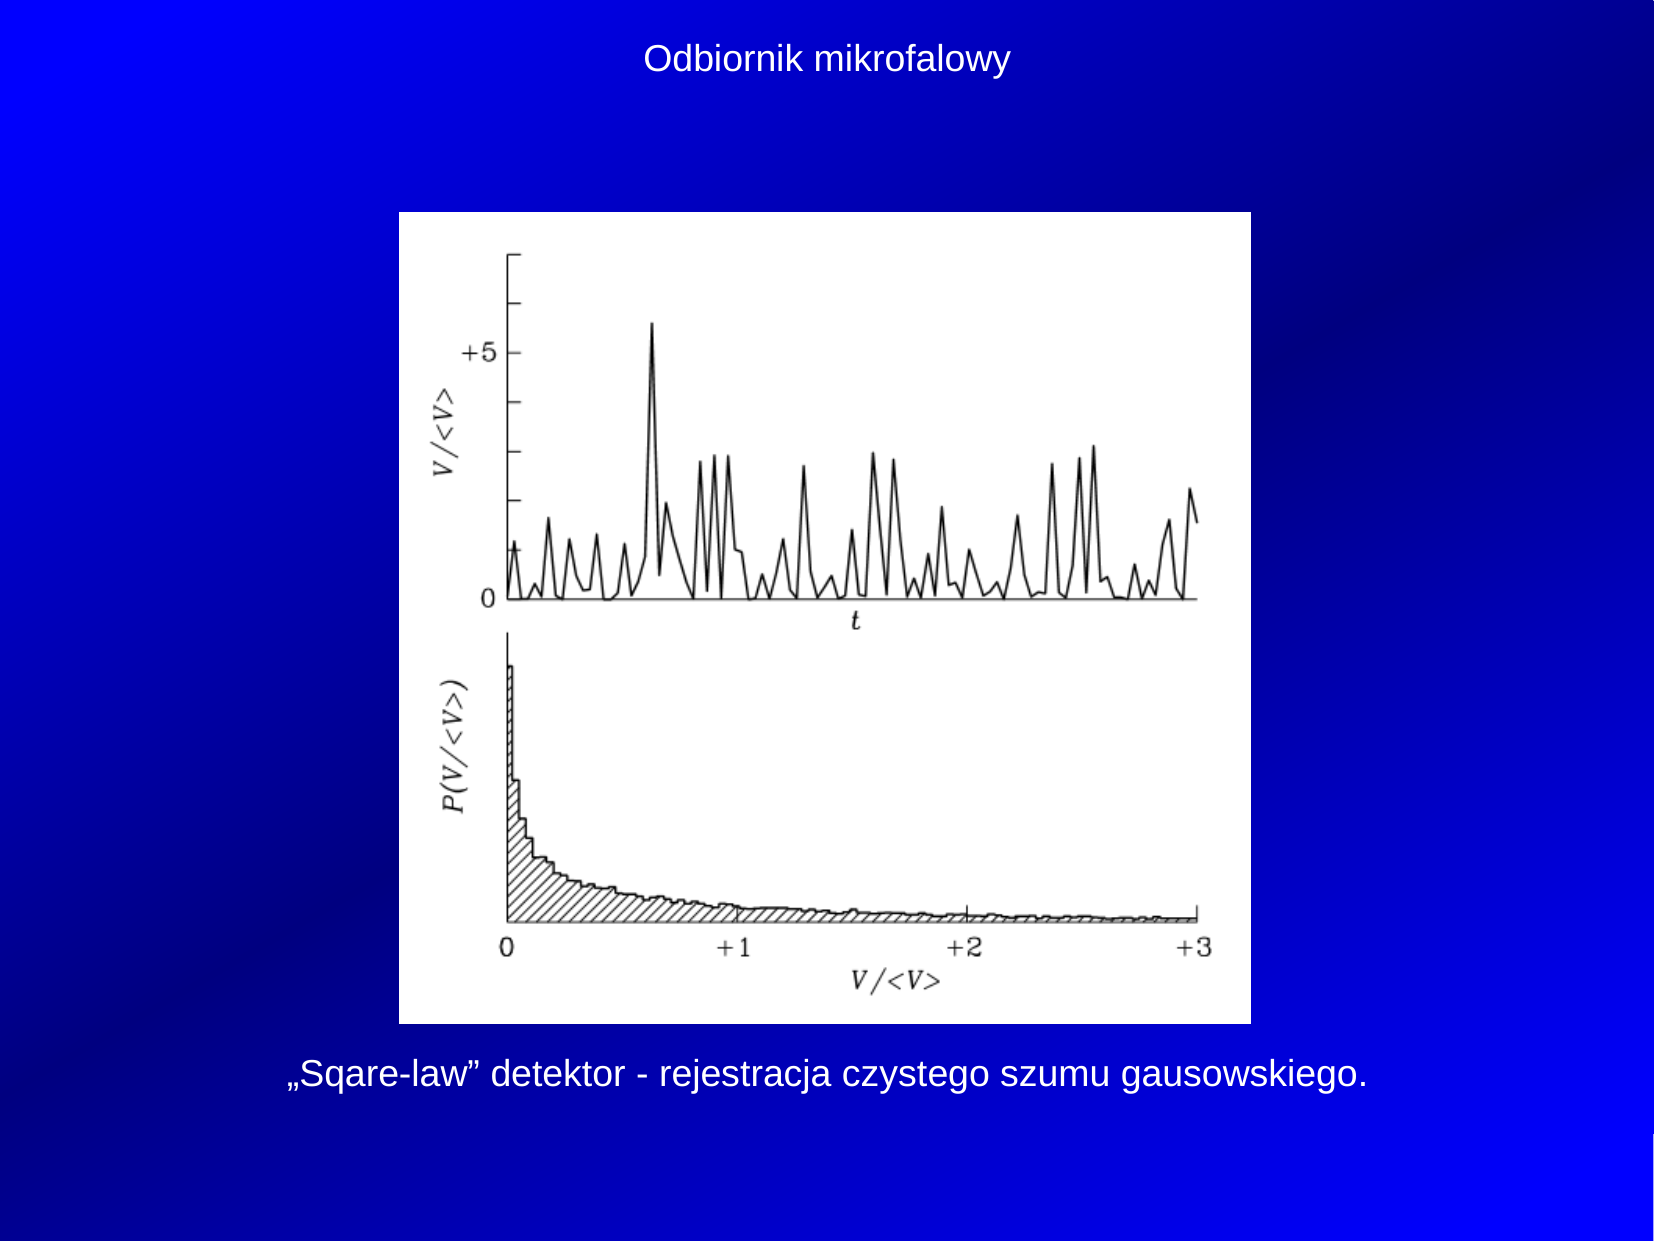

Odbiornik mikrofalowy
„Sqare-law” detektor - rejestracja czystego szumu gausowskiego.